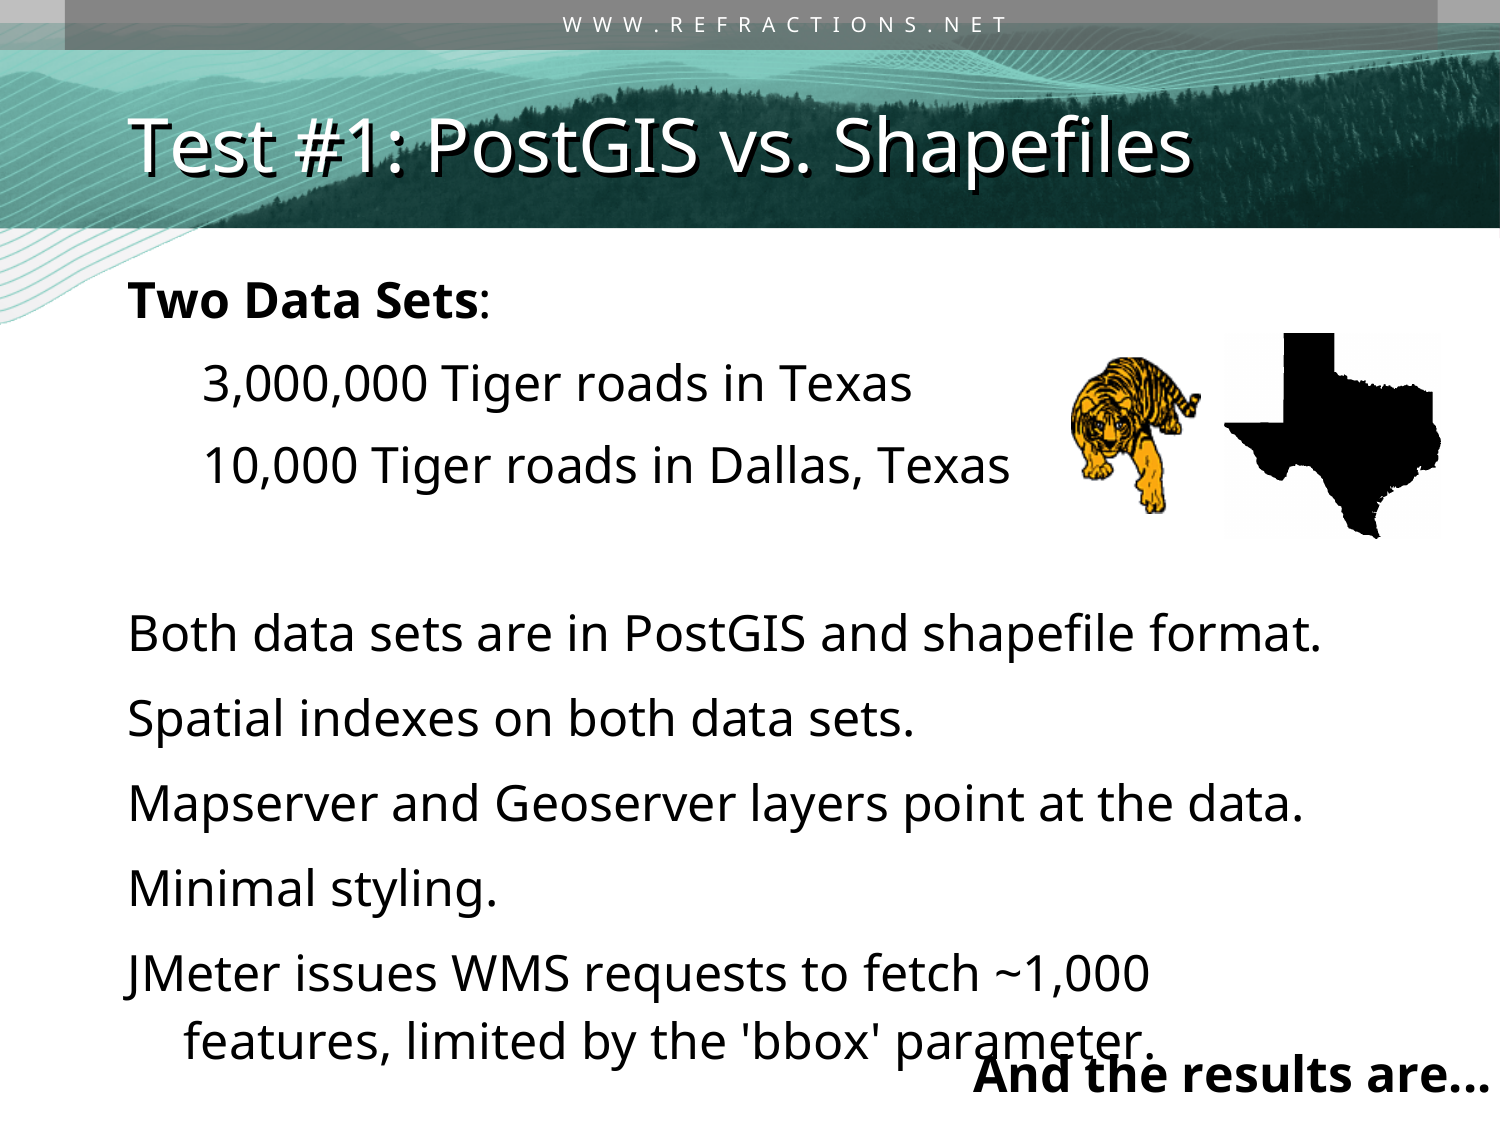

# Test #1: PostGIS vs. Shapefiles
Two Data Sets:
3,000,000 Tiger roads in Texas
10,000 Tiger roads in Dallas, Texas
Both data sets are in PostGIS and shapefile format.
Spatial indexes on both data sets.
Mapserver and Geoserver layers point at the data.
Minimal styling.
JMeter issues WMS requests to fetch ~1,000 features, limited by the 'bbox' parameter.
And the results are...